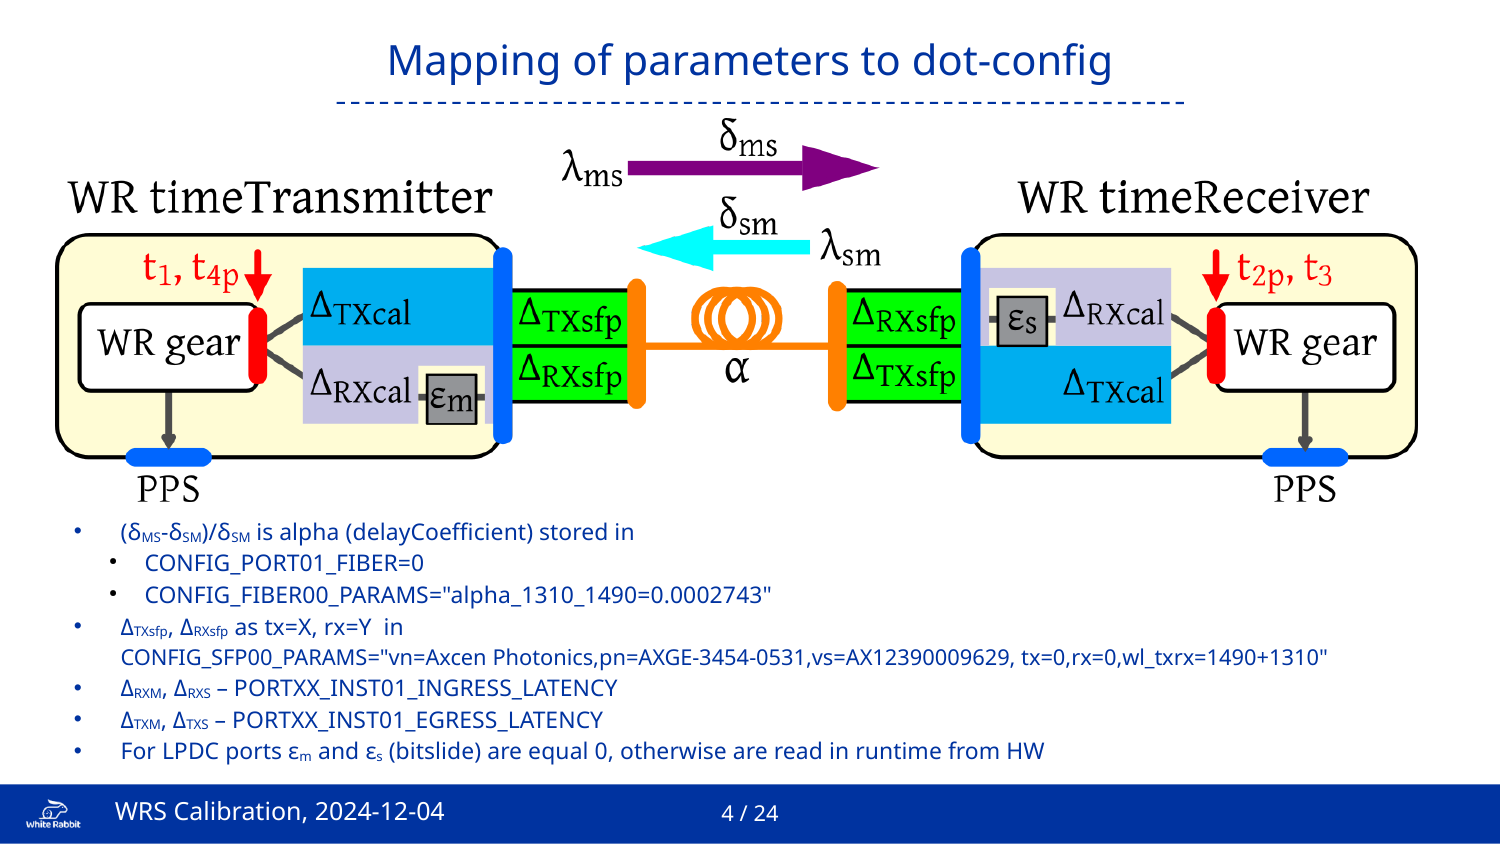

# Mapping of parameters to dot-config
(δMS-δSM)/δSM is alpha (delayCoefficient) stored in
CONFIG_PORT01_FIBER=0
CONFIG_FIBER00_PARAMS="alpha_1310_1490=0.0002743"
ΔTXsfp, ΔRXsfp as tx=X, rx=Y in
CONFIG_SFP00_PARAMS="vn=Axcen Photonics,pn=AXGE-3454-0531,vs=AX12390009629, tx=0,rx=0,wl_txrx=1490+1310"
ΔRXM, ΔRXS – PORTXX_INST01_INGRESS_LATENCY
ΔTXM, ΔTXS – PORTXX_INST01_EGRESS_LATENCY
For LPDC ports εm and εs (bitslide) are equal 0, otherwise are read in runtime from HW
WRS Calibration, 2024-12-04